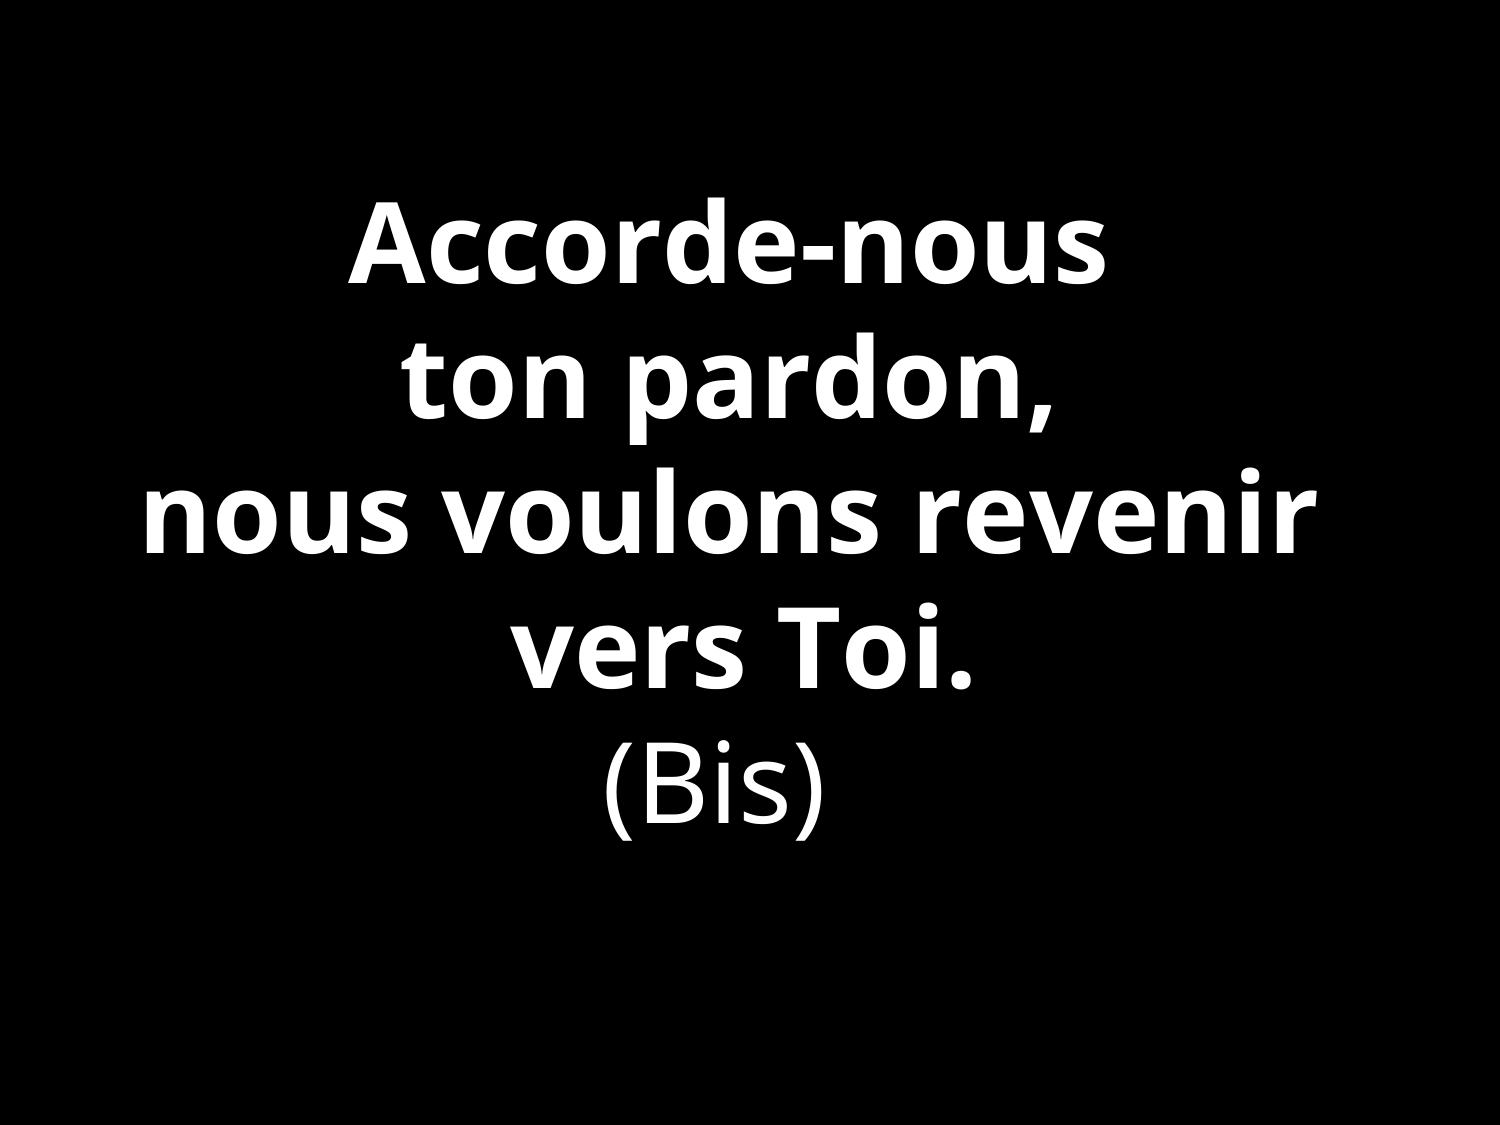

Accorde-nous
ton pardon,
nous voulons revenir
vers Toi.
(Bis)